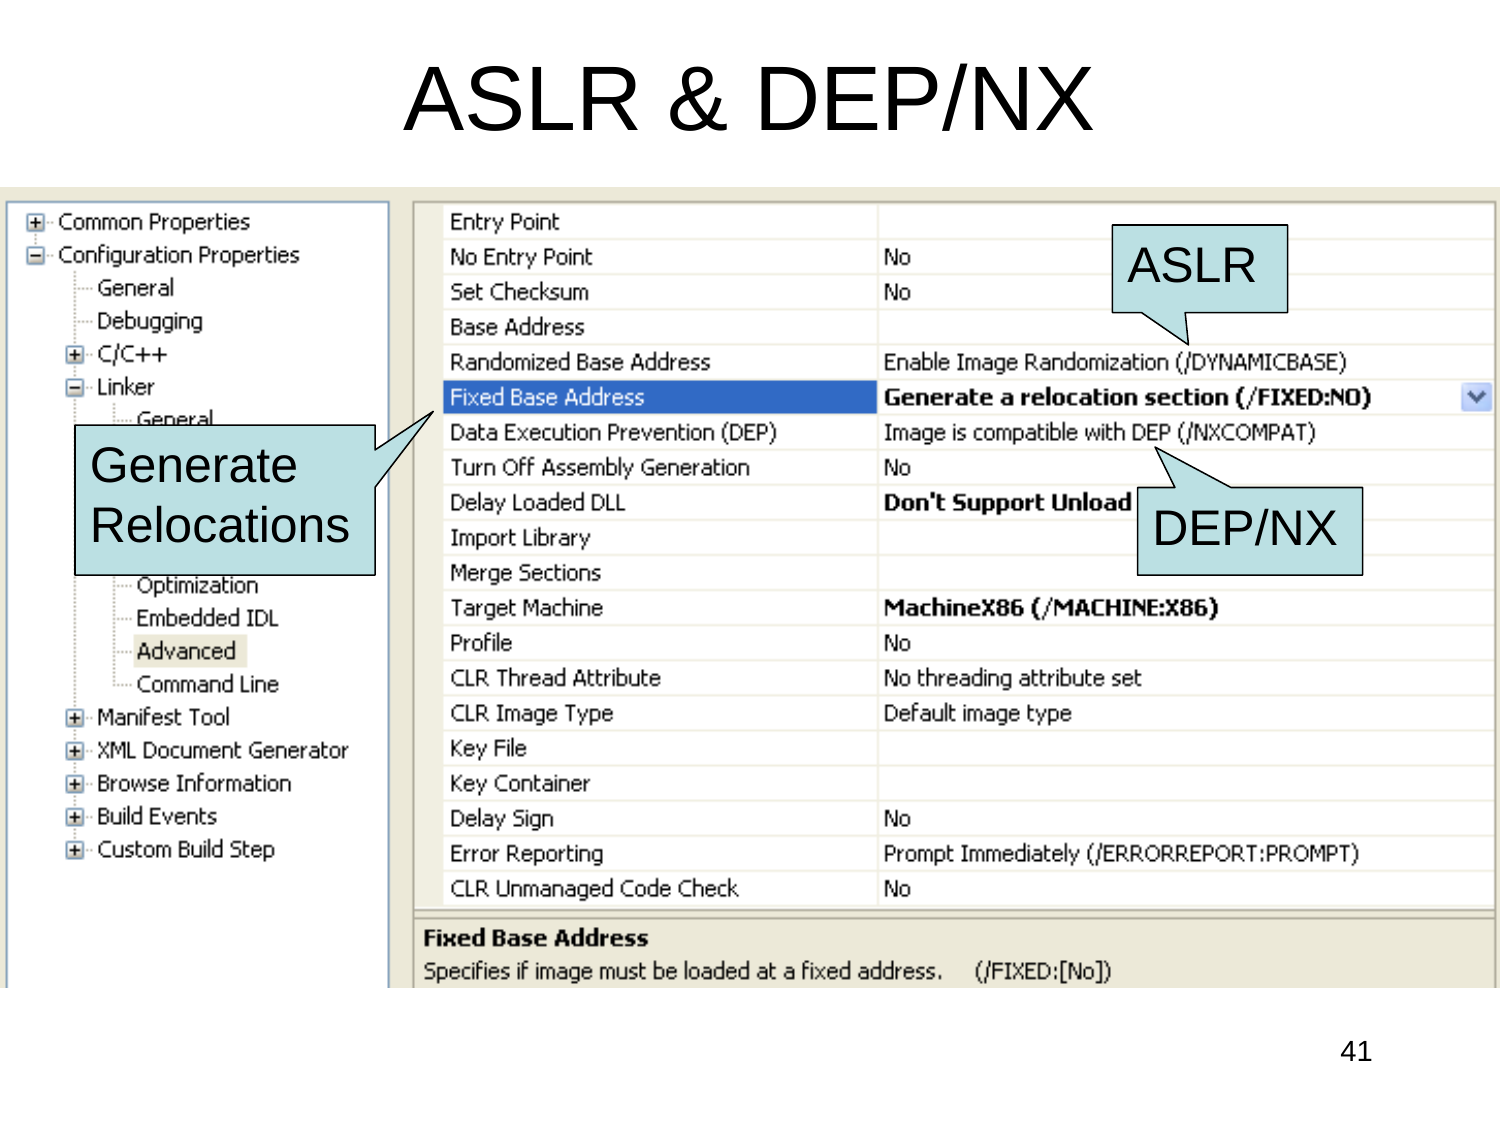

# ASLR & DEP/NX
ASLR
Generate
Relocations
DEP/NX